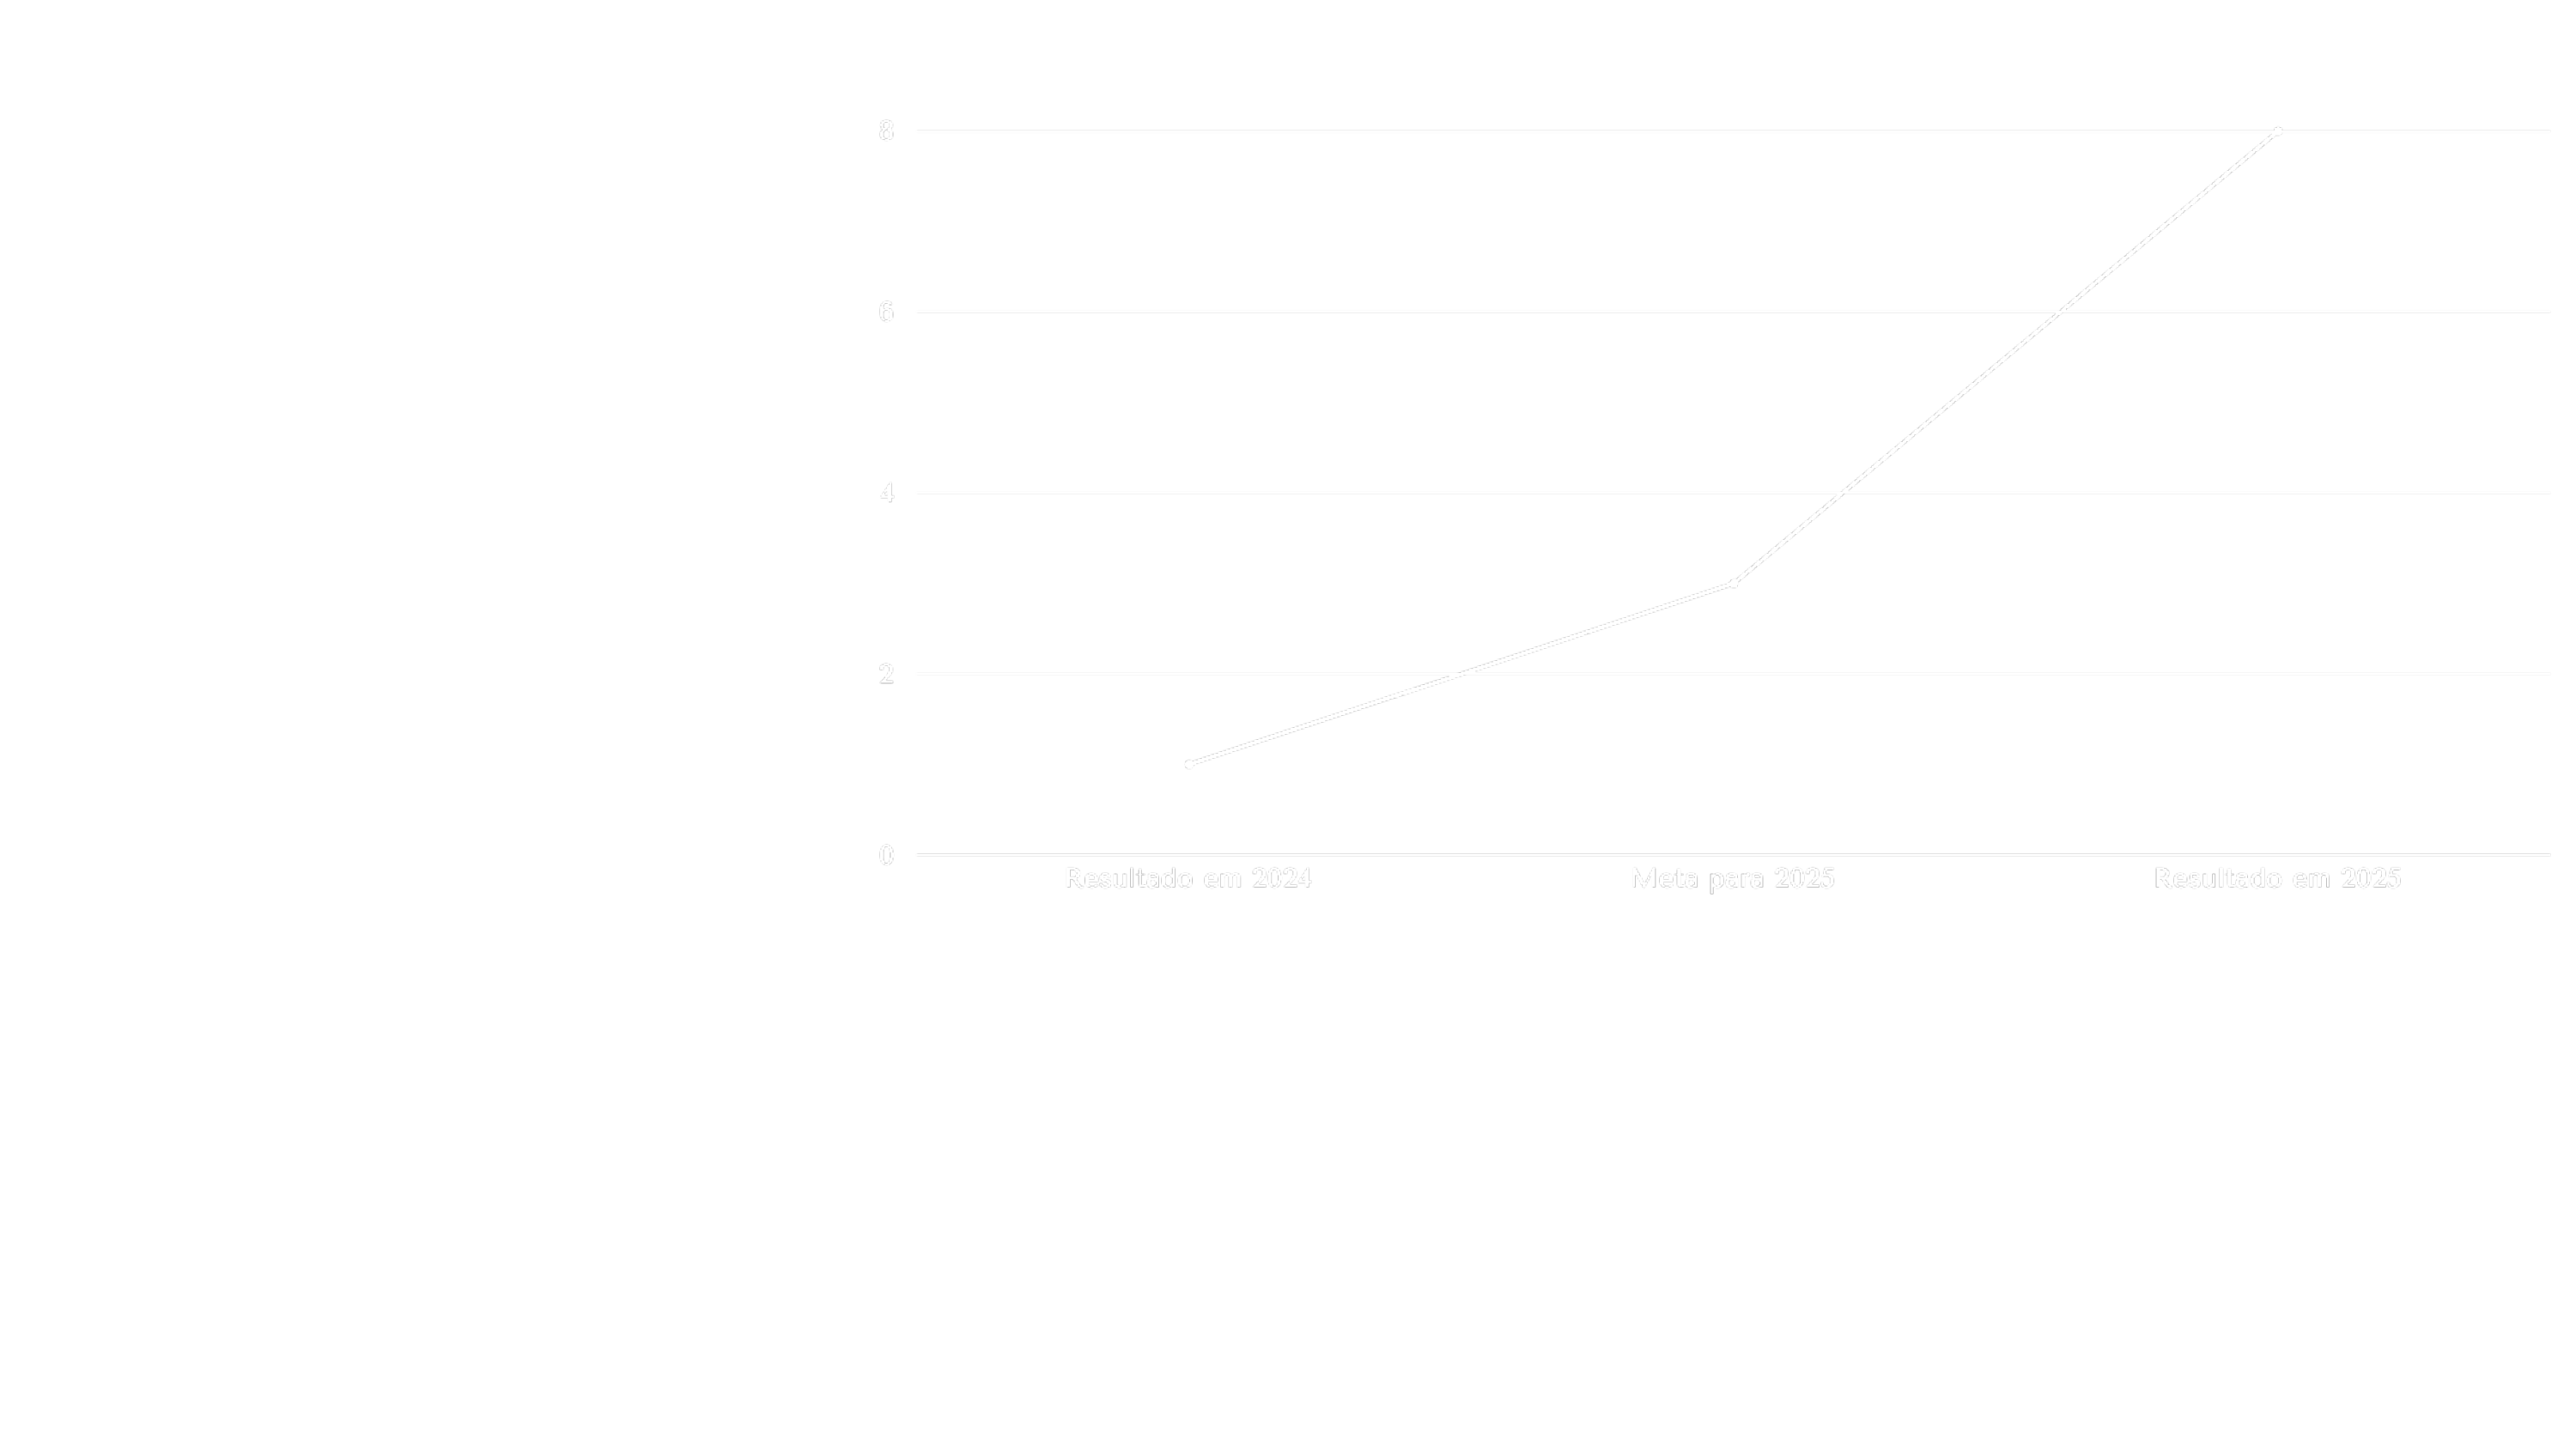

Indicador - Ações de capacitação em equidade e diversidade
Unidade de medida: Número de dações realizadas
Definição da Meta: Realizar 3 ações anuais de capacitação em equidade e diversidade de 2024 até 2026.
Resultado em 2024 - 1
Meta para 2025 - 3
Resultado em 2025 - 8